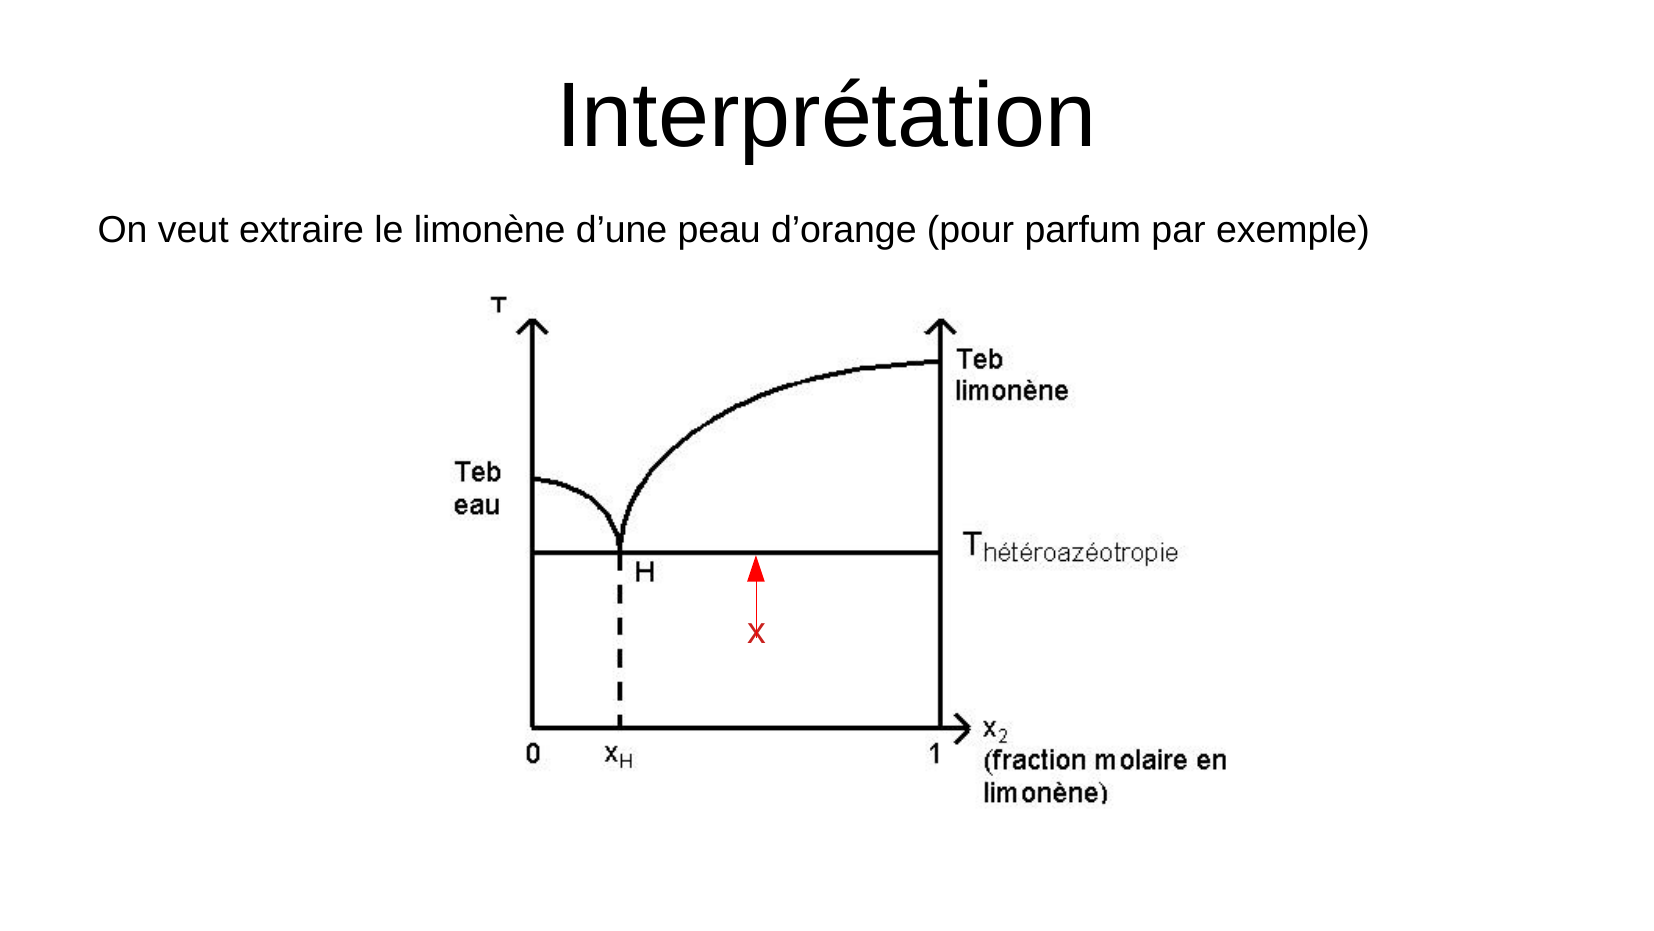

# Interprétation
On veut extraire le limonène d’une peau d’orange (pour parfum par exemple)
x